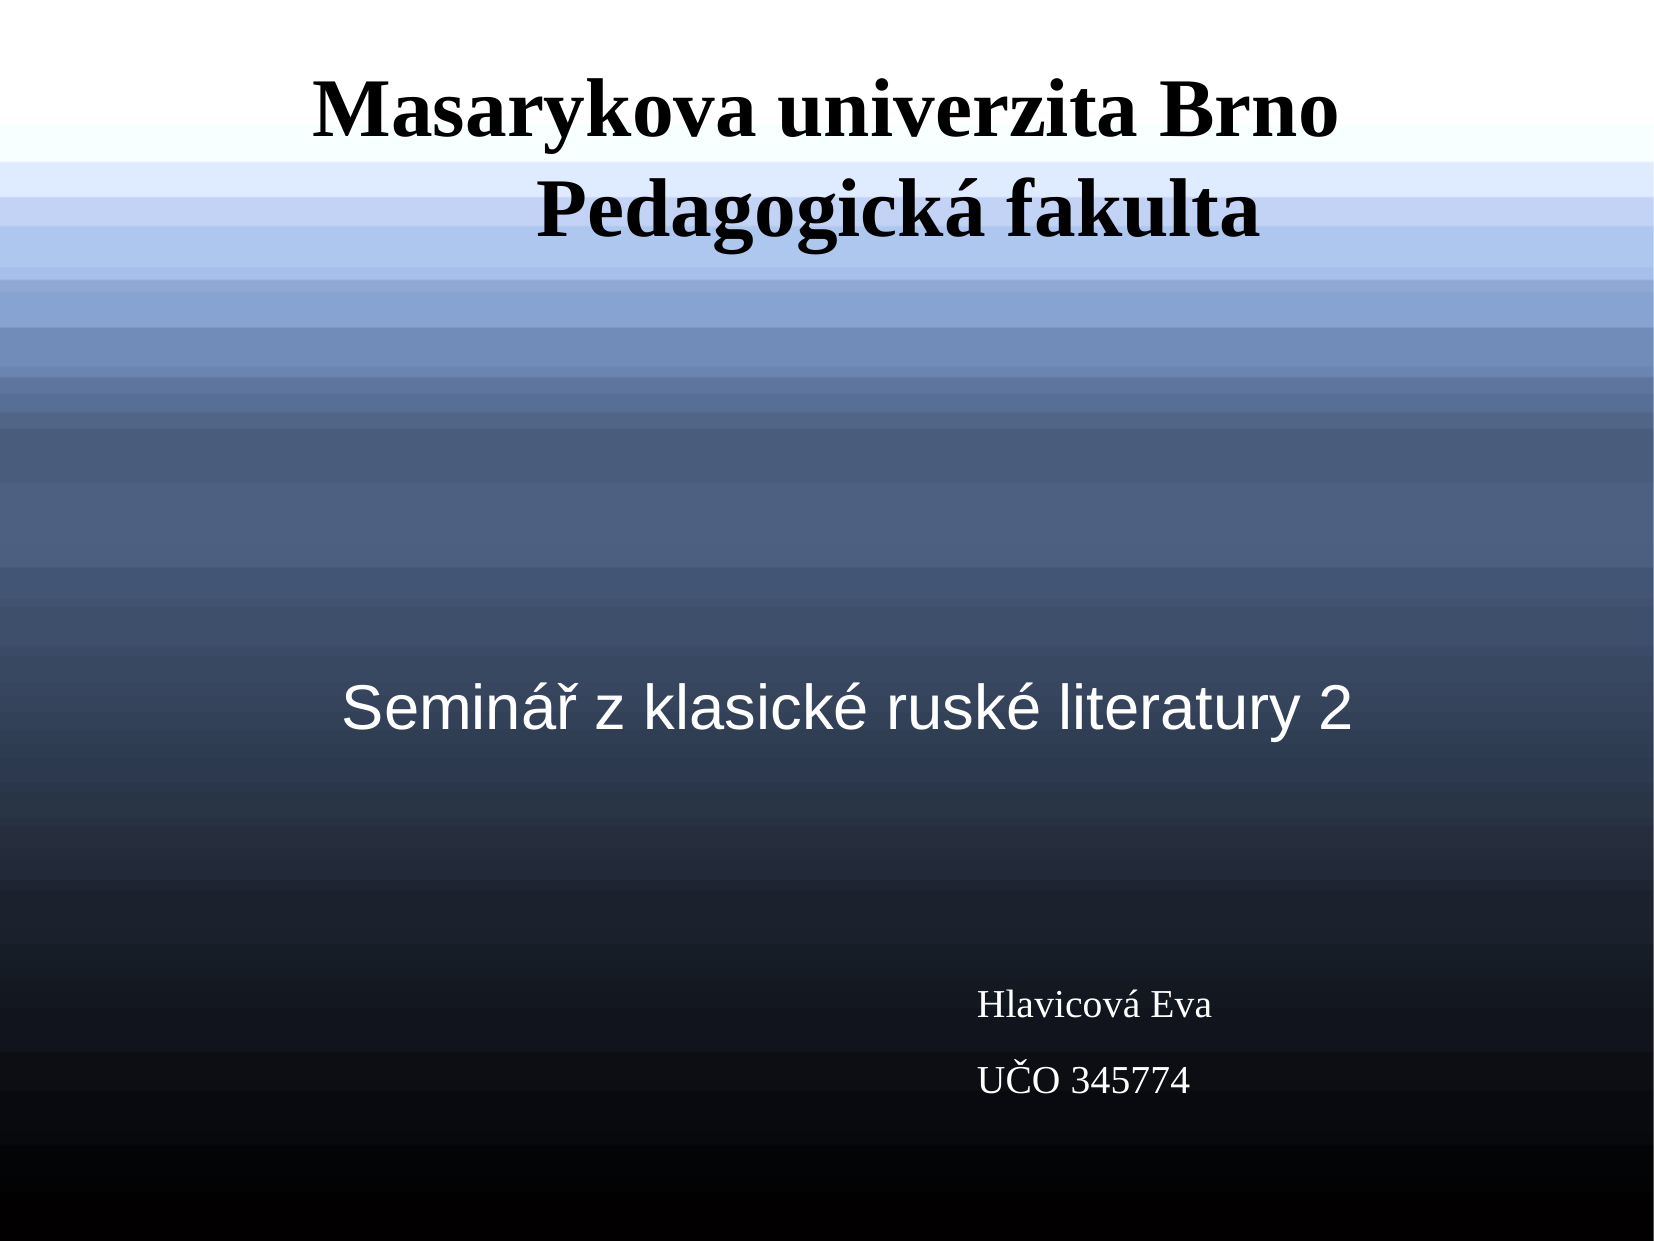

# Masarykova univerzita Brno Pedagogická fakulta
 Seminář z klasické ruské literatury 2
 Hlavicová Eva
 UČO 345774